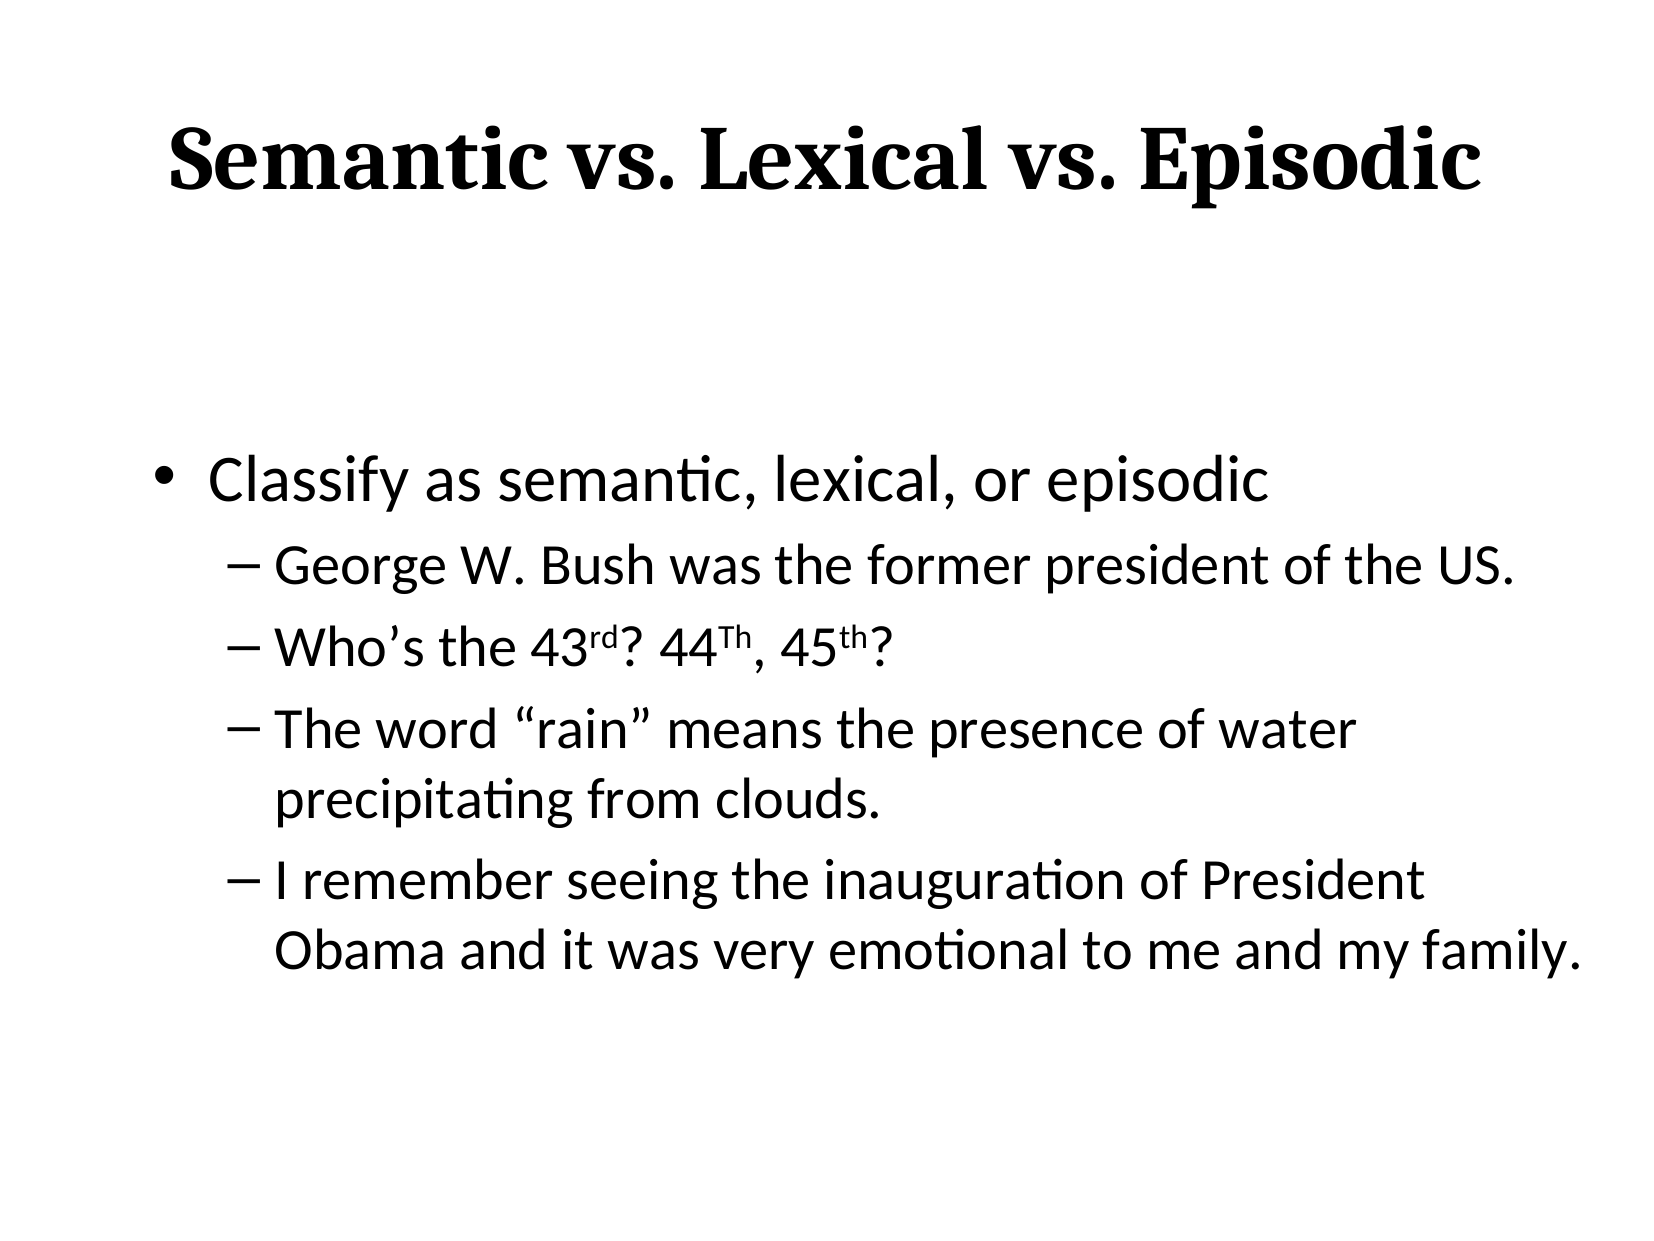

# Semantic vs. Lexical vs. Episodic
Classify as semantic, lexical, or episodic
George W. Bush was the former president of the US.
Who’s the 43rd? 44Th, 45th?
The word “rain” means the presence of water precipitating from clouds.
I remember seeing the inauguration of President Obama and it was very emotional to me and my family.